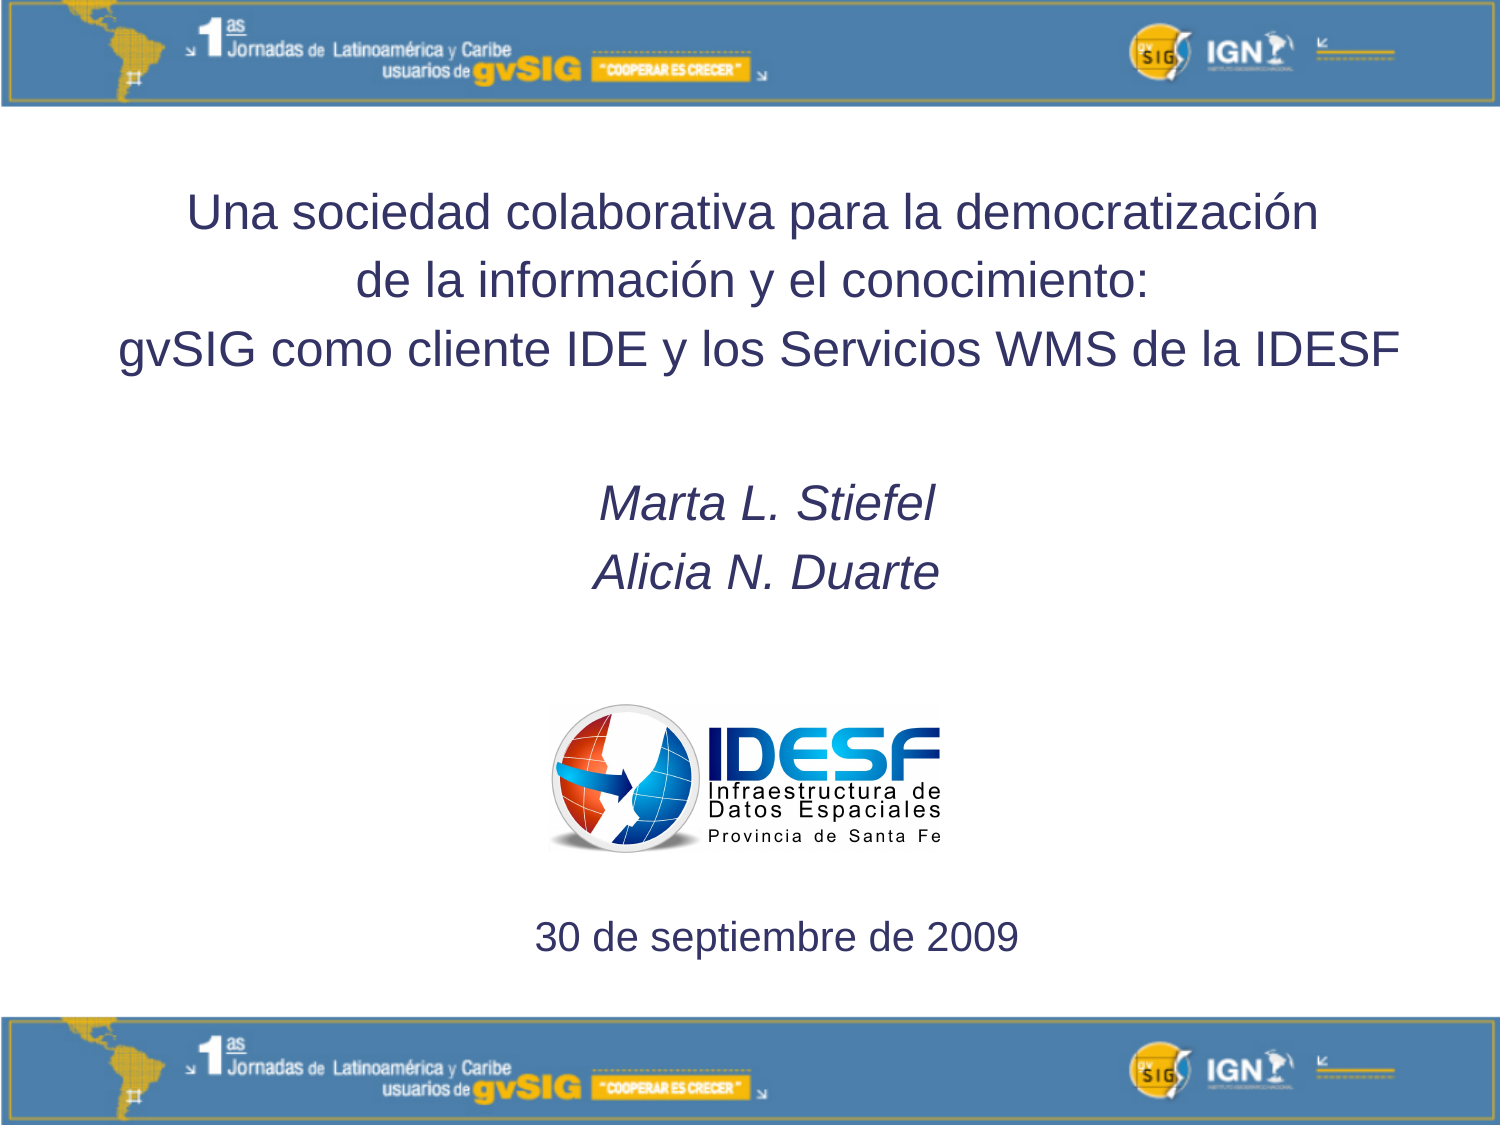

Una sociedad colaborativa para la democratización
de la información y el conocimiento:
gvSIG como cliente IDE y los Servicios WMS de la IDESF
 Marta L. Stiefel
 Alicia N. Duarte
 30 de septiembre de 2009